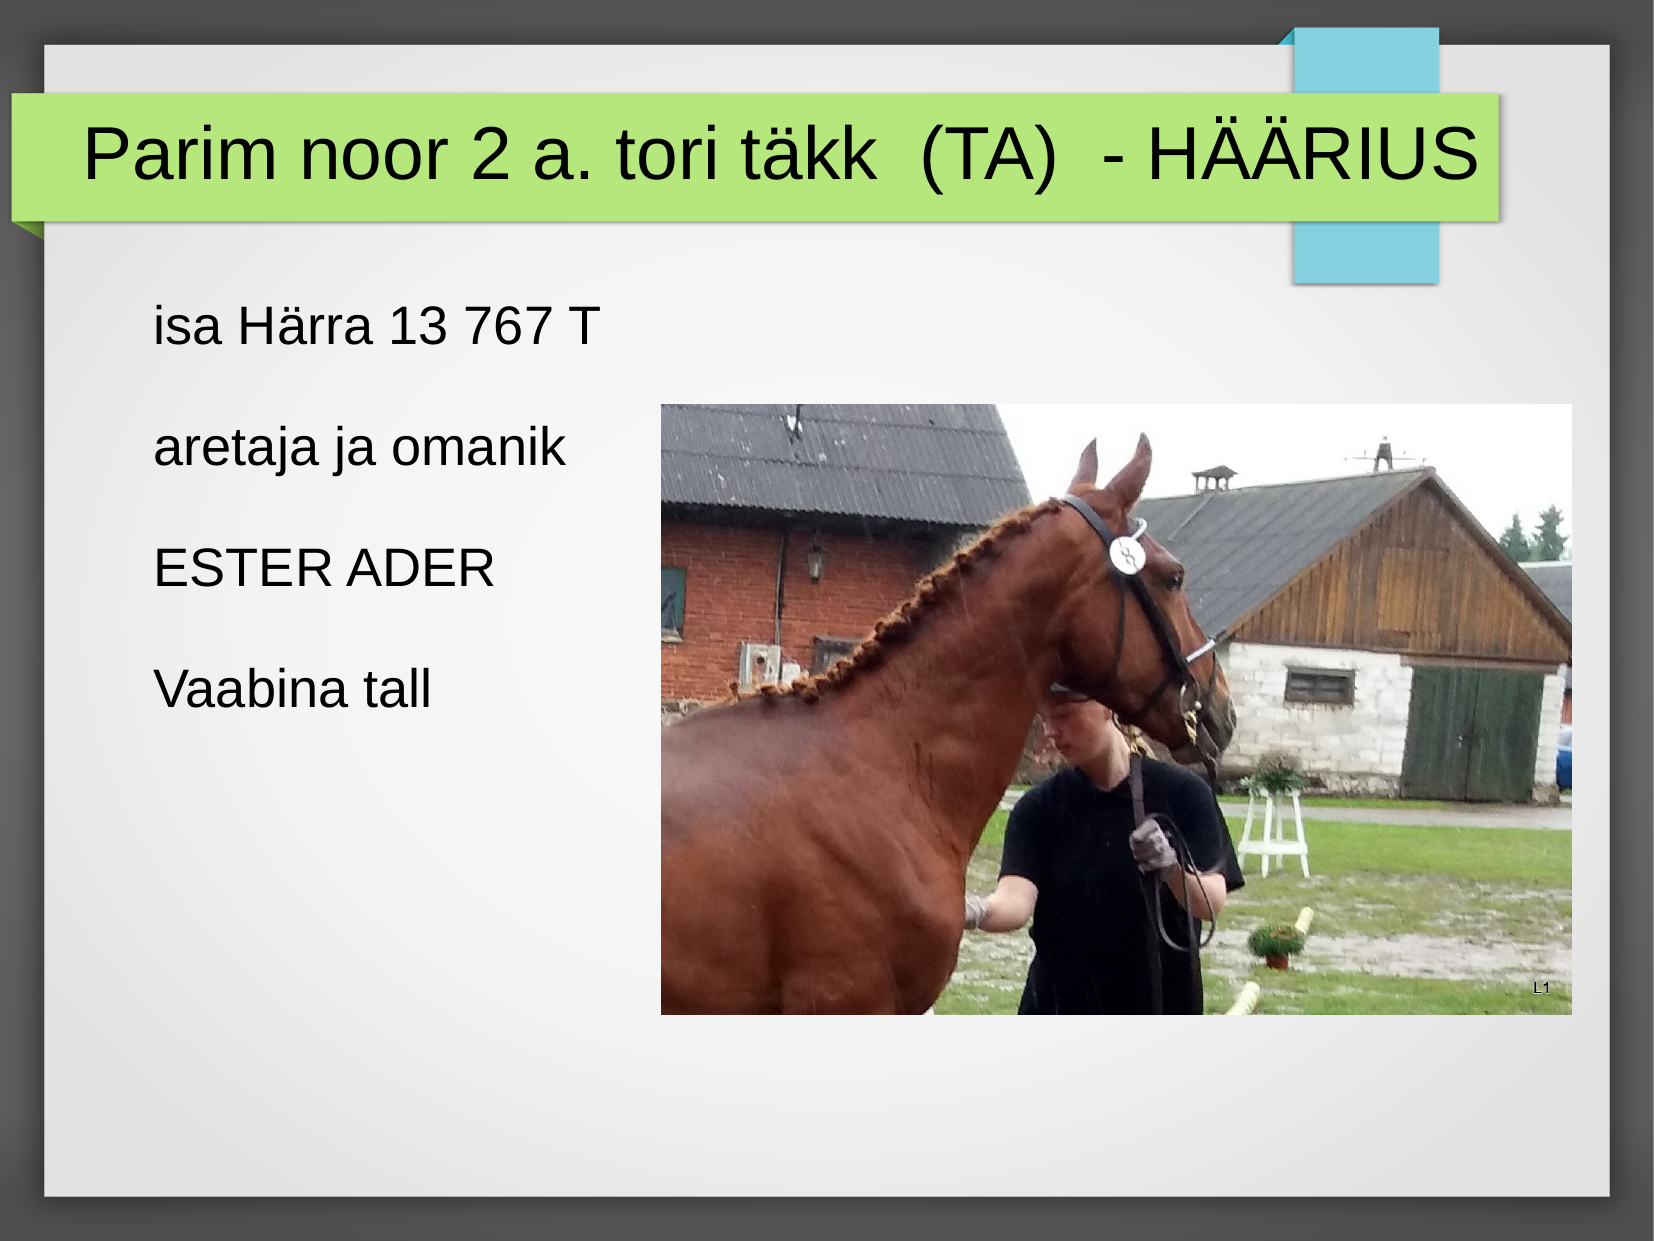

# Parim noor 2 a. tori täkk (TA) - HÄÄRIUS
isa Härra 13 767 T
aretaja ja omanik
ESTER ADER
Vaabina tall